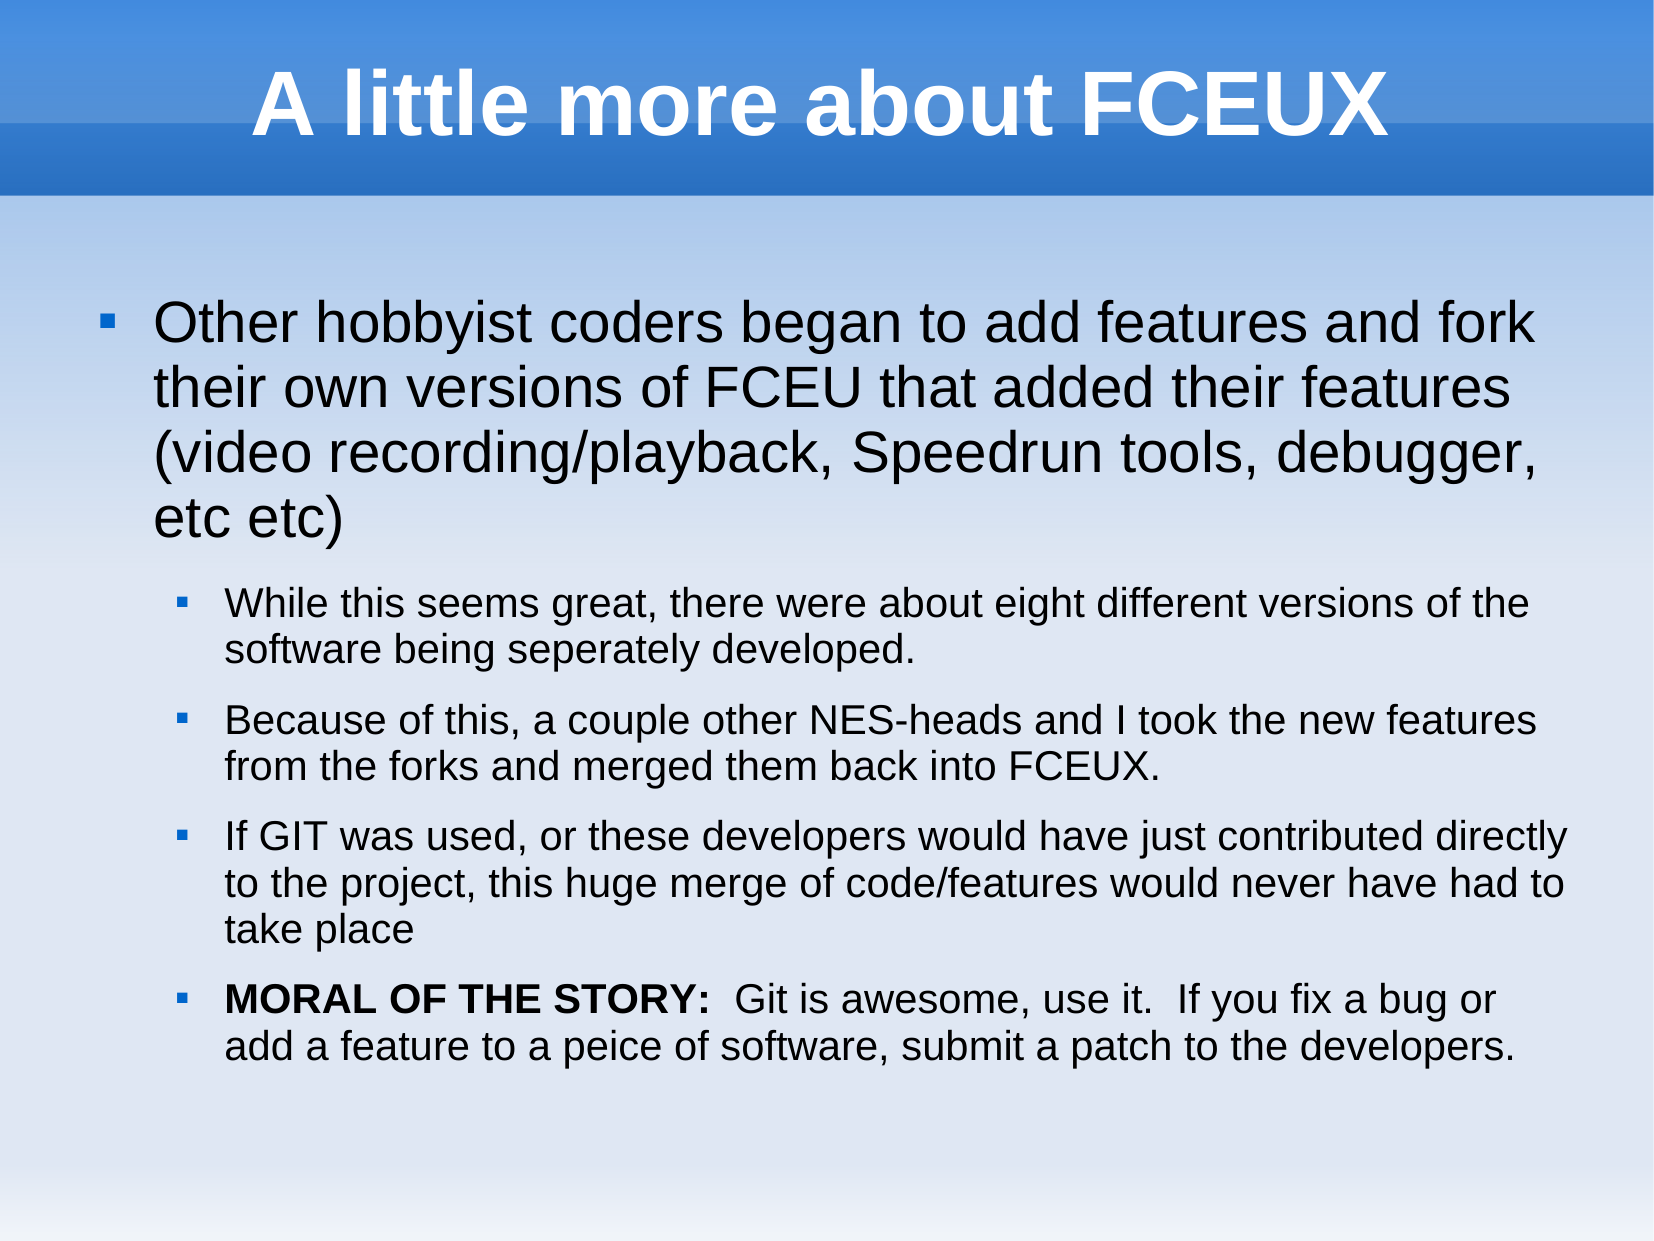

# A little more about FCEUX
Other hobbyist coders began to add features and fork their own versions of FCEU that added their features (video recording/playback, Speedrun tools, debugger, etc etc)
While this seems great, there were about eight different versions of the software being seperately developed.
Because of this, a couple other NES-heads and I took the new features from the forks and merged them back into FCEUX.
If GIT was used, or these developers would have just contributed directly to the project, this huge merge of code/features would never have had to take place
MORAL OF THE STORY: Git is awesome, use it. If you fix a bug or add a feature to a peice of software, submit a patch to the developers.